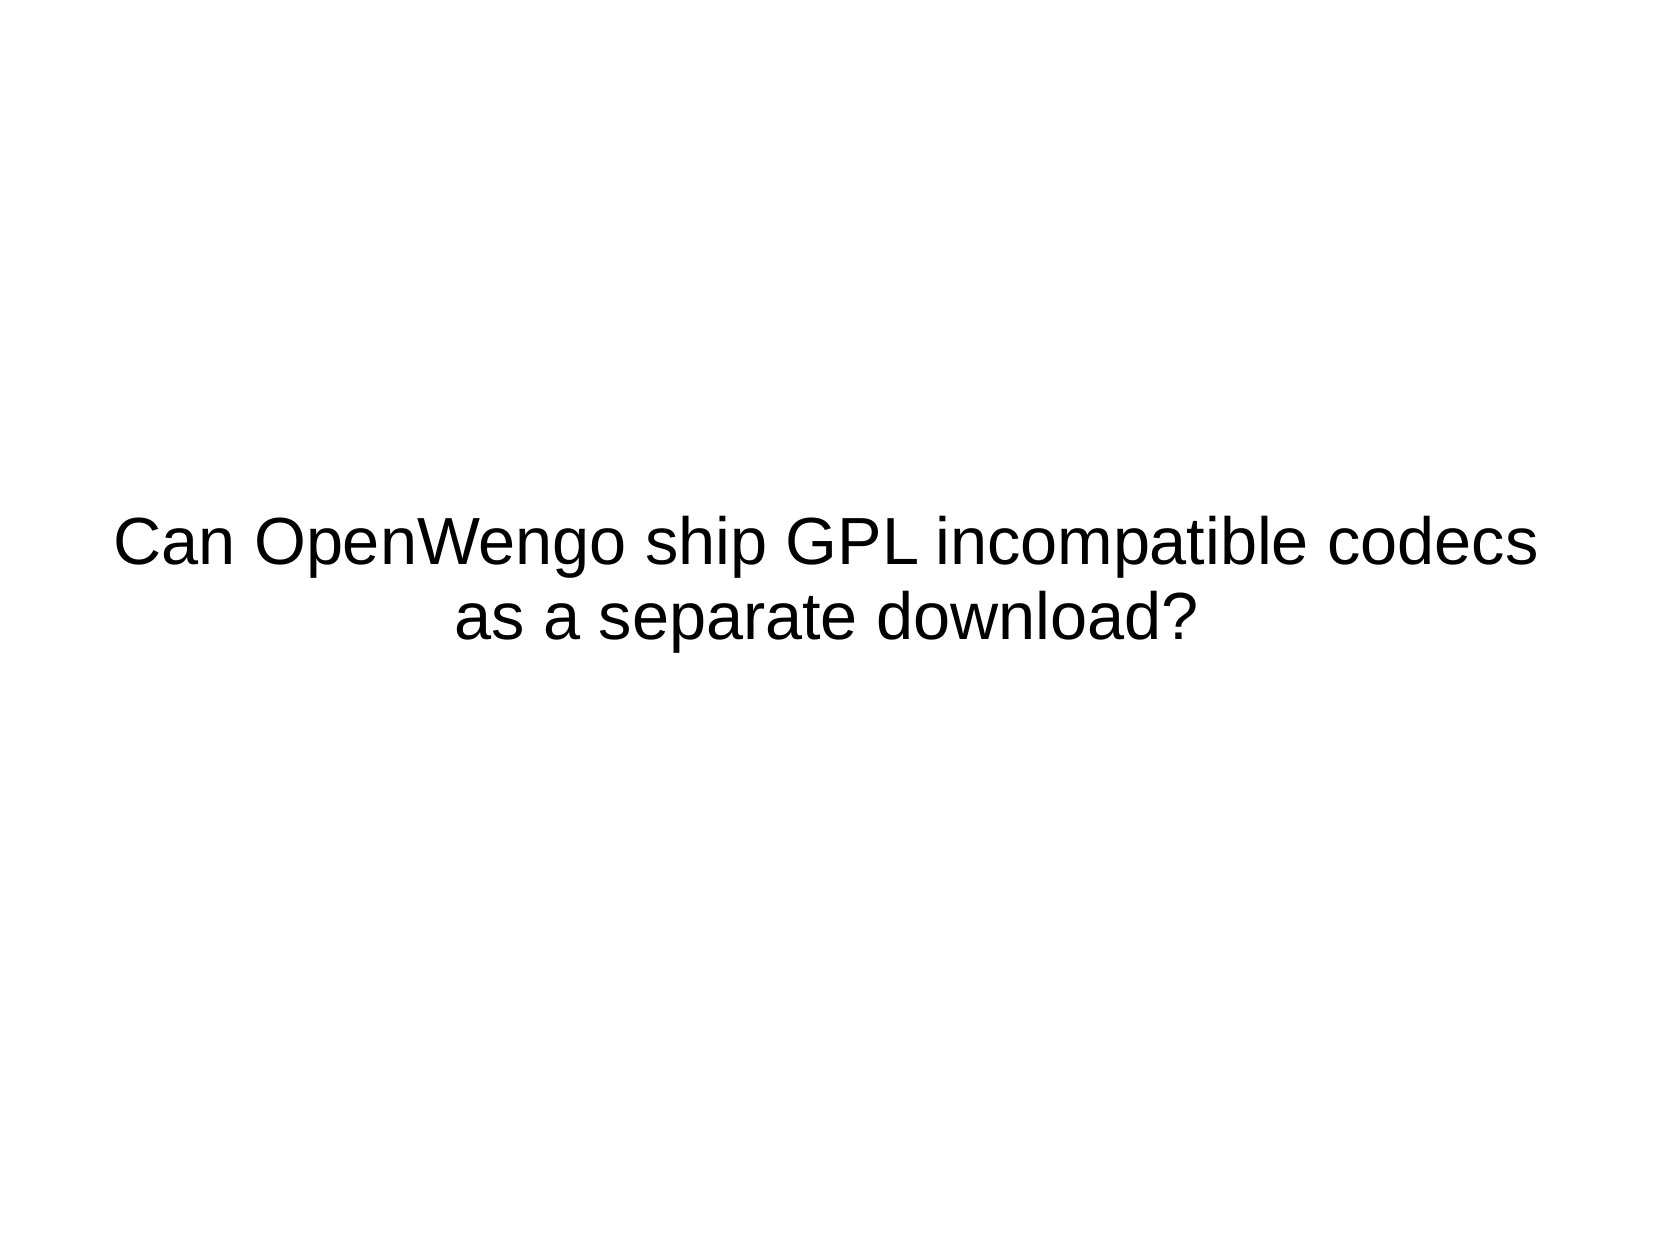

# Can OpenWengo ship GPL incompatible codecs as a separate download?